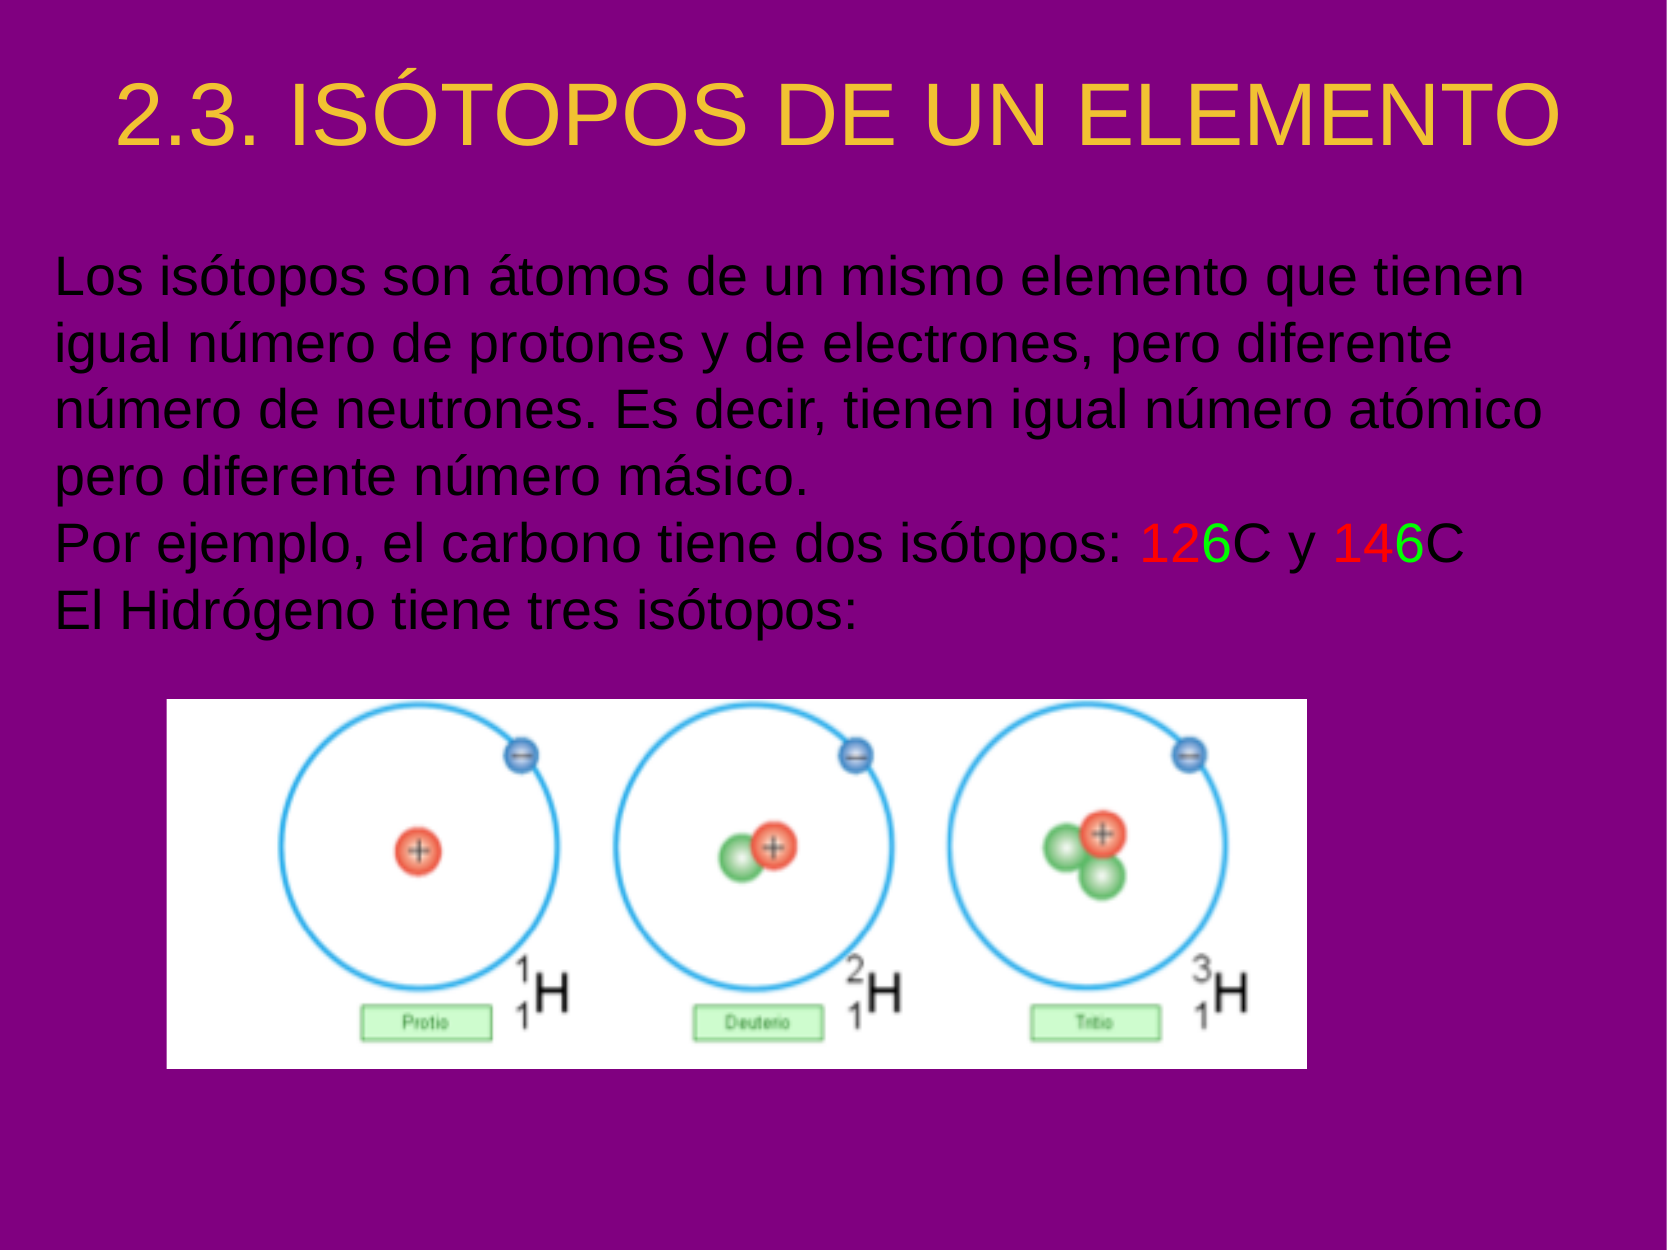

# 2.3. ISÓTOPOS DE UN ELEMENTO
Los isótopos son átomos de un mismo elemento que tienen igual número de protones y de electrones, pero diferente número de neutrones. Es decir, tienen igual número atómico pero diferente número másico.
Por ejemplo, el carbono tiene dos isótopos: 126C y 146C
El Hidrógeno tiene tres isótopos: